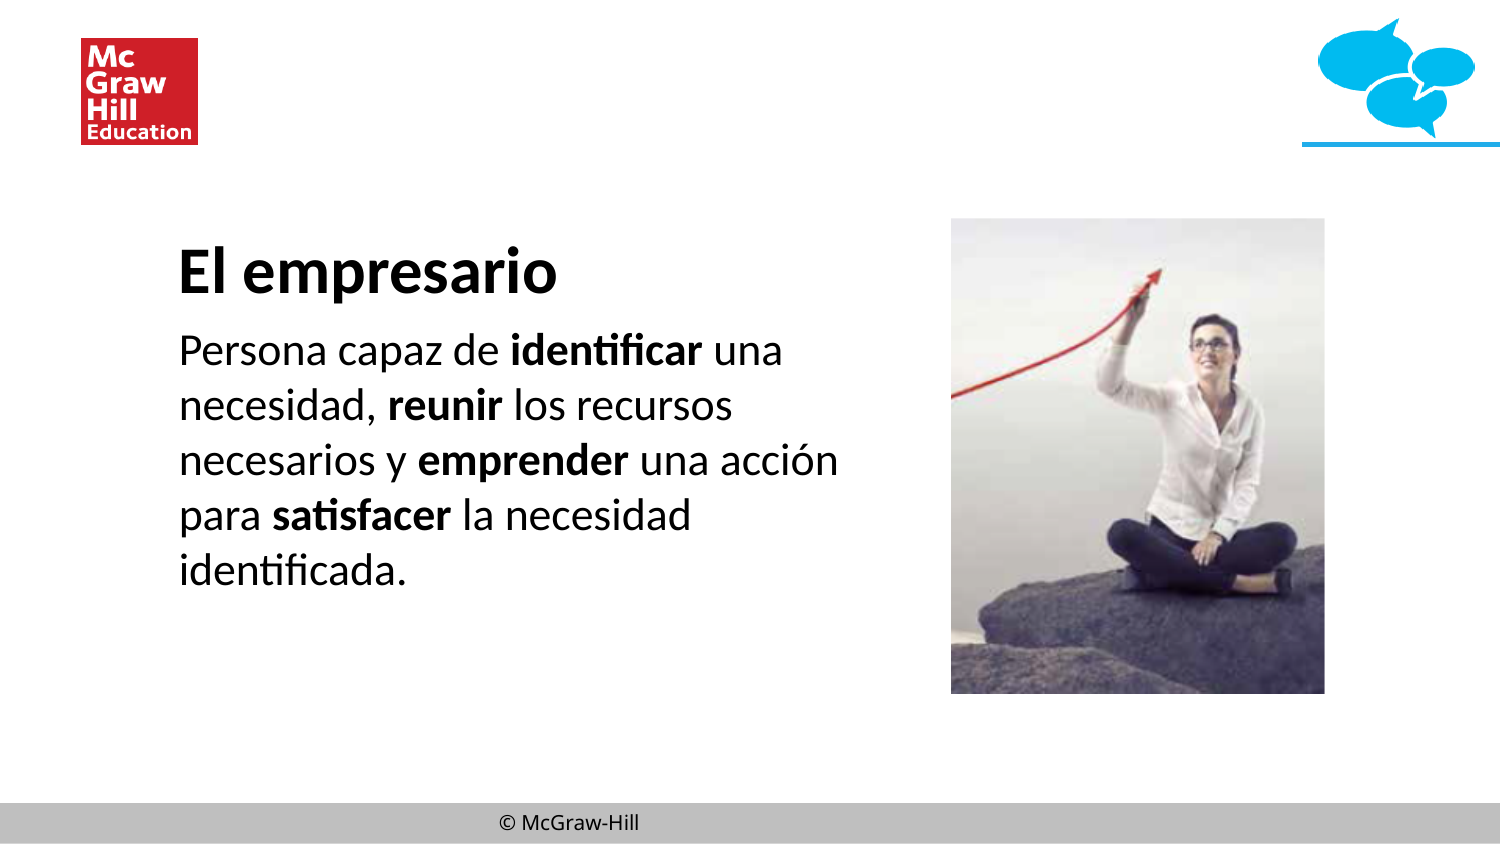

El empresario
Persona capaz de identificar una necesidad, reunir los recursos necesarios y emprender una acción para satisfacer la necesidad identificada.